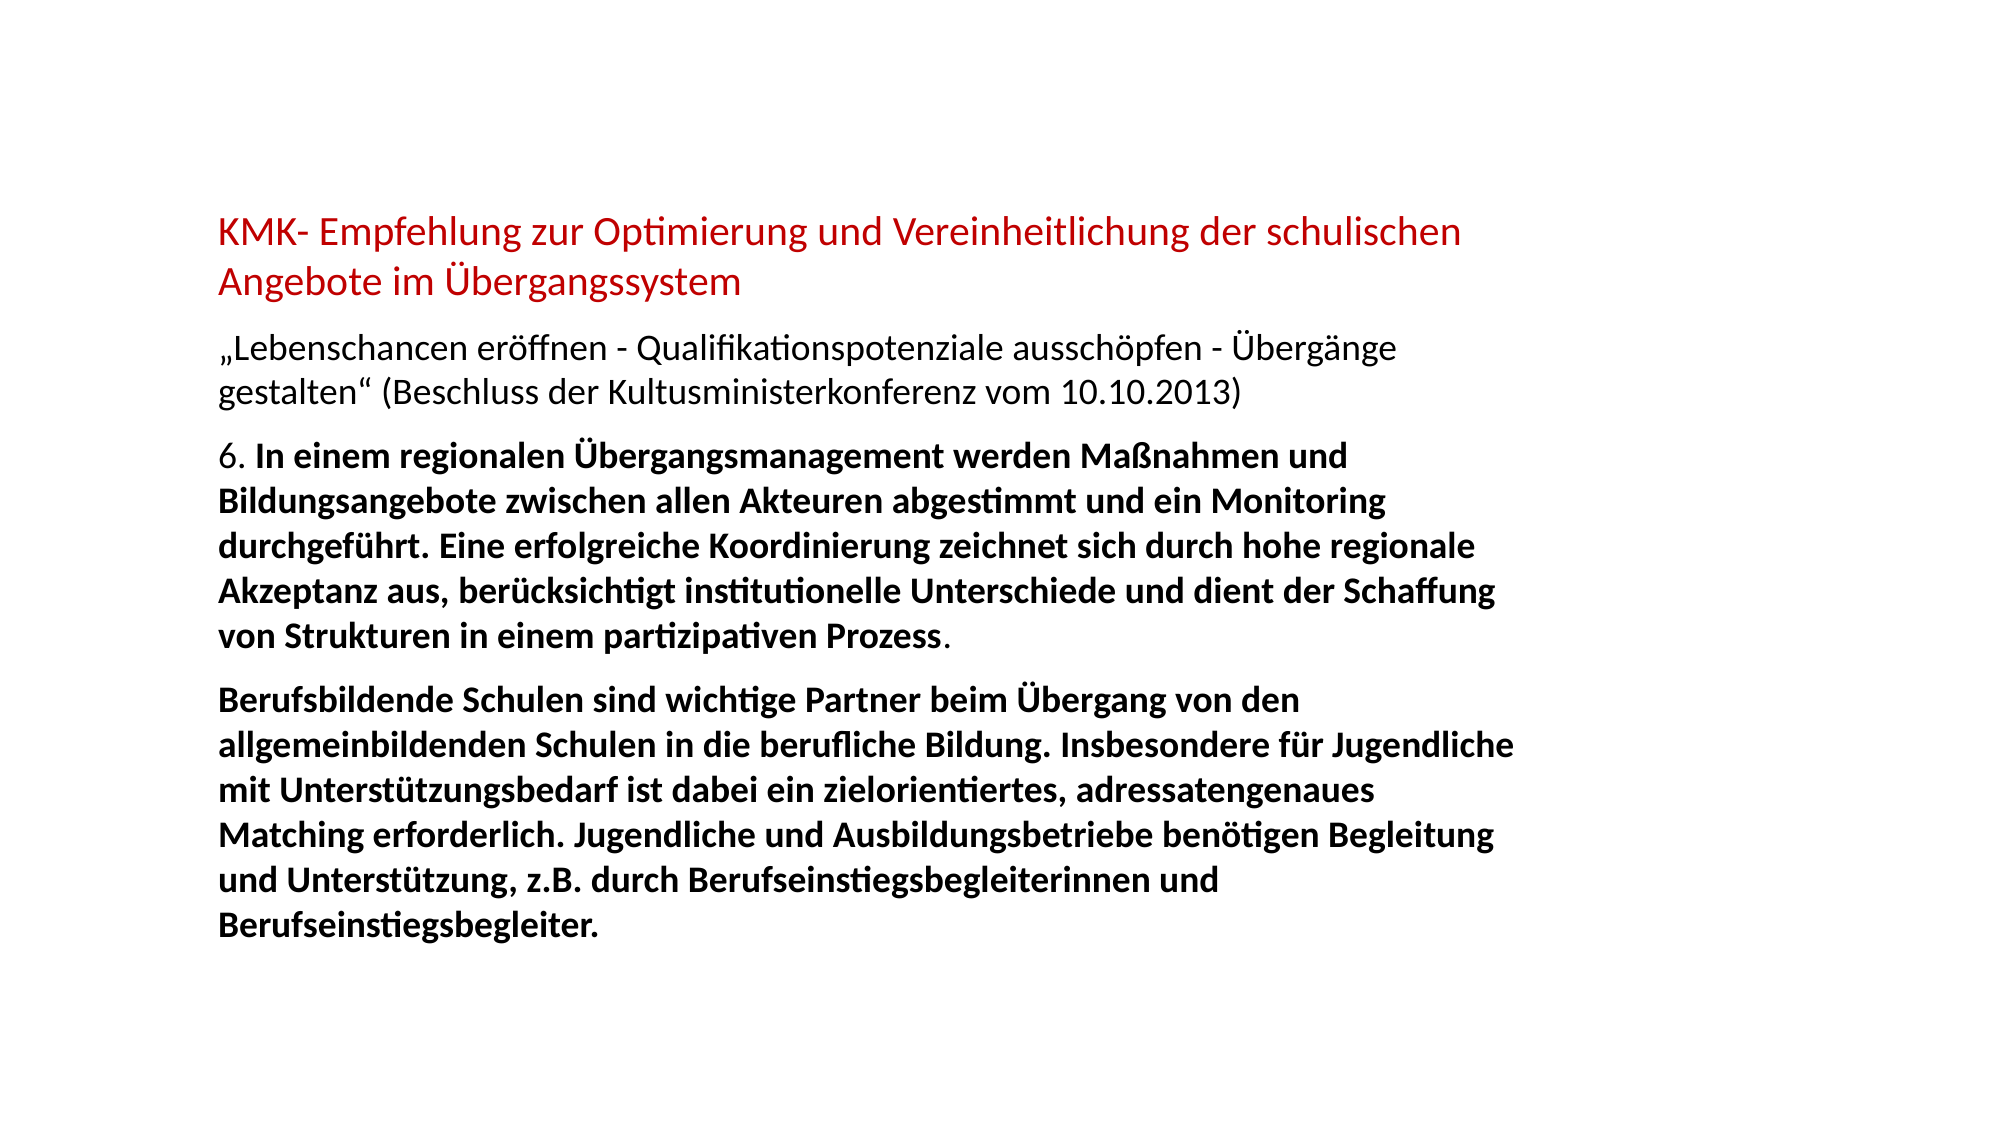

KMK- Empfehlung zur Optimierung und Vereinheitlichung der schulischen Angebote im Übergangssystem
„Lebenschancen eröffnen - Qualifikationspotenziale ausschöpfen - Übergänge gestalten“ (Beschluss der Kultusministerkonferenz vom 10.10.2013)
6. In einem regionalen Übergangsmanagement werden Maßnahmen und Bildungsangebote zwischen allen Akteuren abgestimmt und ein Monitoring durchgeführt. Eine erfolgreiche Koordinierung zeichnet sich durch hohe regionale Akzeptanz aus, berücksichtigt institutionelle Unterschiede und dient der Schaffung von Strukturen in einem partizipativen Prozess.
Berufsbildende Schulen sind wichtige Partner beim Übergang von den allgemeinbildenden Schulen in die berufliche Bildung. Insbesondere für Jugendliche mit Unterstützungsbedarf ist dabei ein zielorientiertes, adressatengenaues Matching erforderlich. Jugendliche und Ausbildungsbetriebe benötigen Begleitung und Unterstützung, z.B. durch Berufseinstiegsbegleiterinnen und Berufseinstiegsbegleiter.